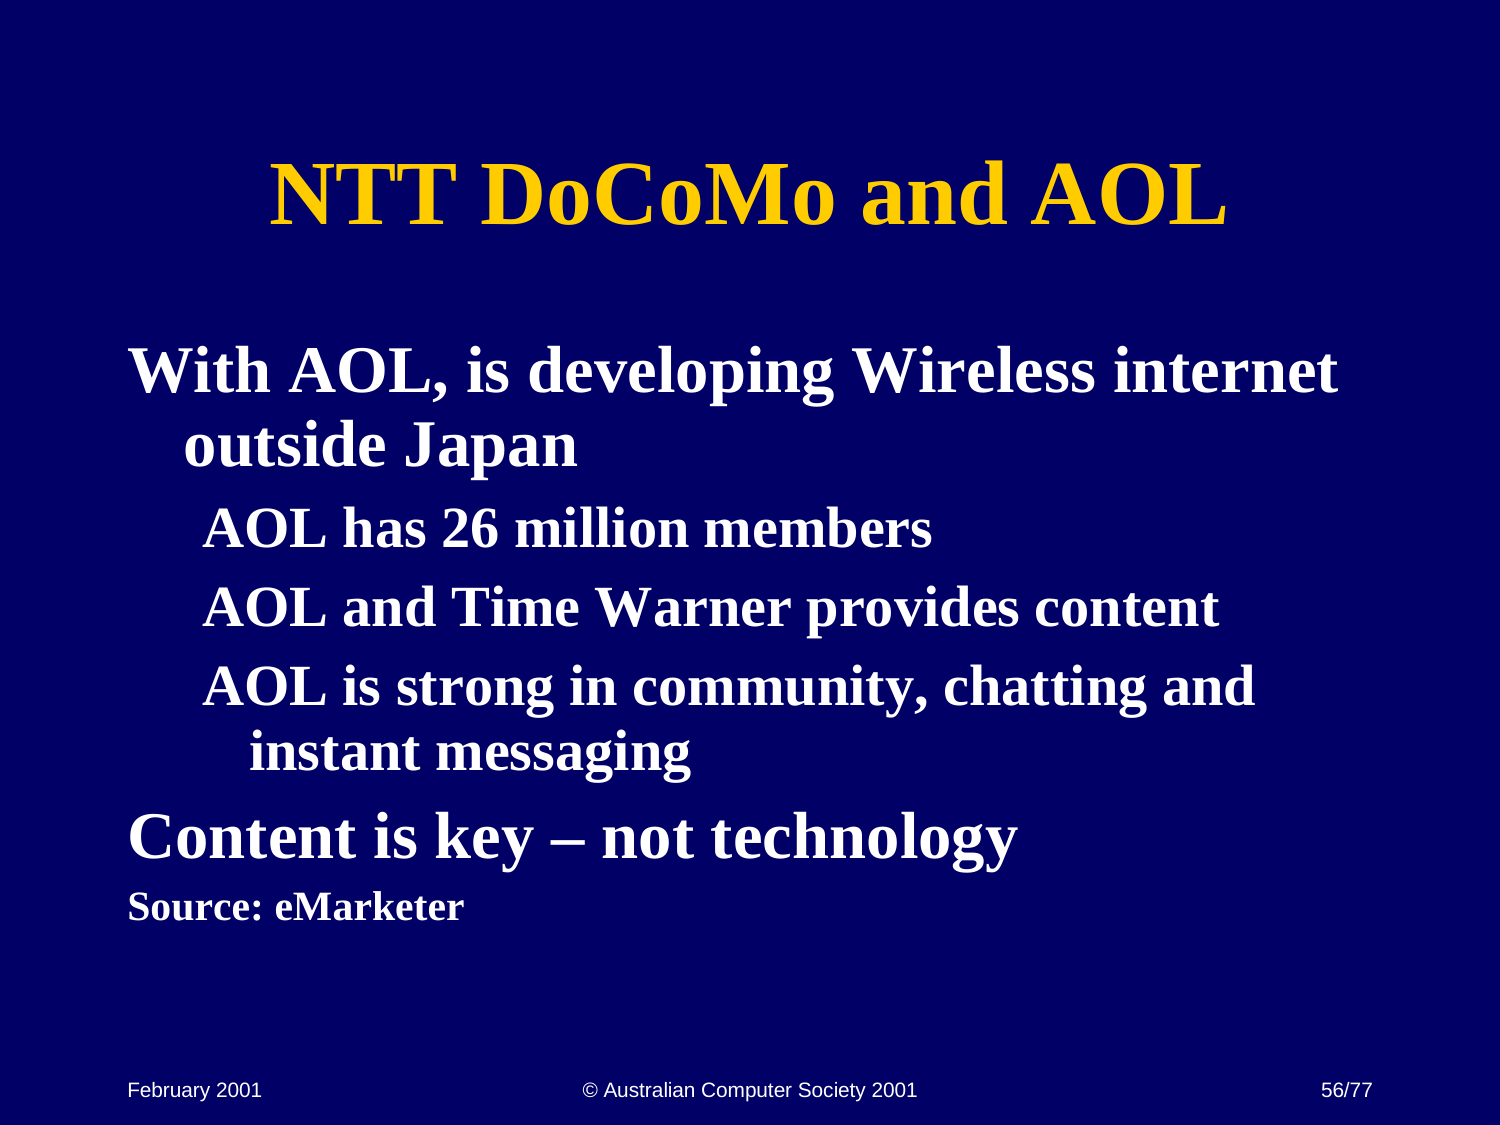

# NTT DoCoMo and AOL
With AOL, is developing Wireless internet outside Japan
AOL has 26 million members
AOL and Time Warner provides content
AOL is strong in community, chatting and instant messaging
Content is key – not technology
Source: eMarketer
February 2001
© Australian Computer Society 2001
56